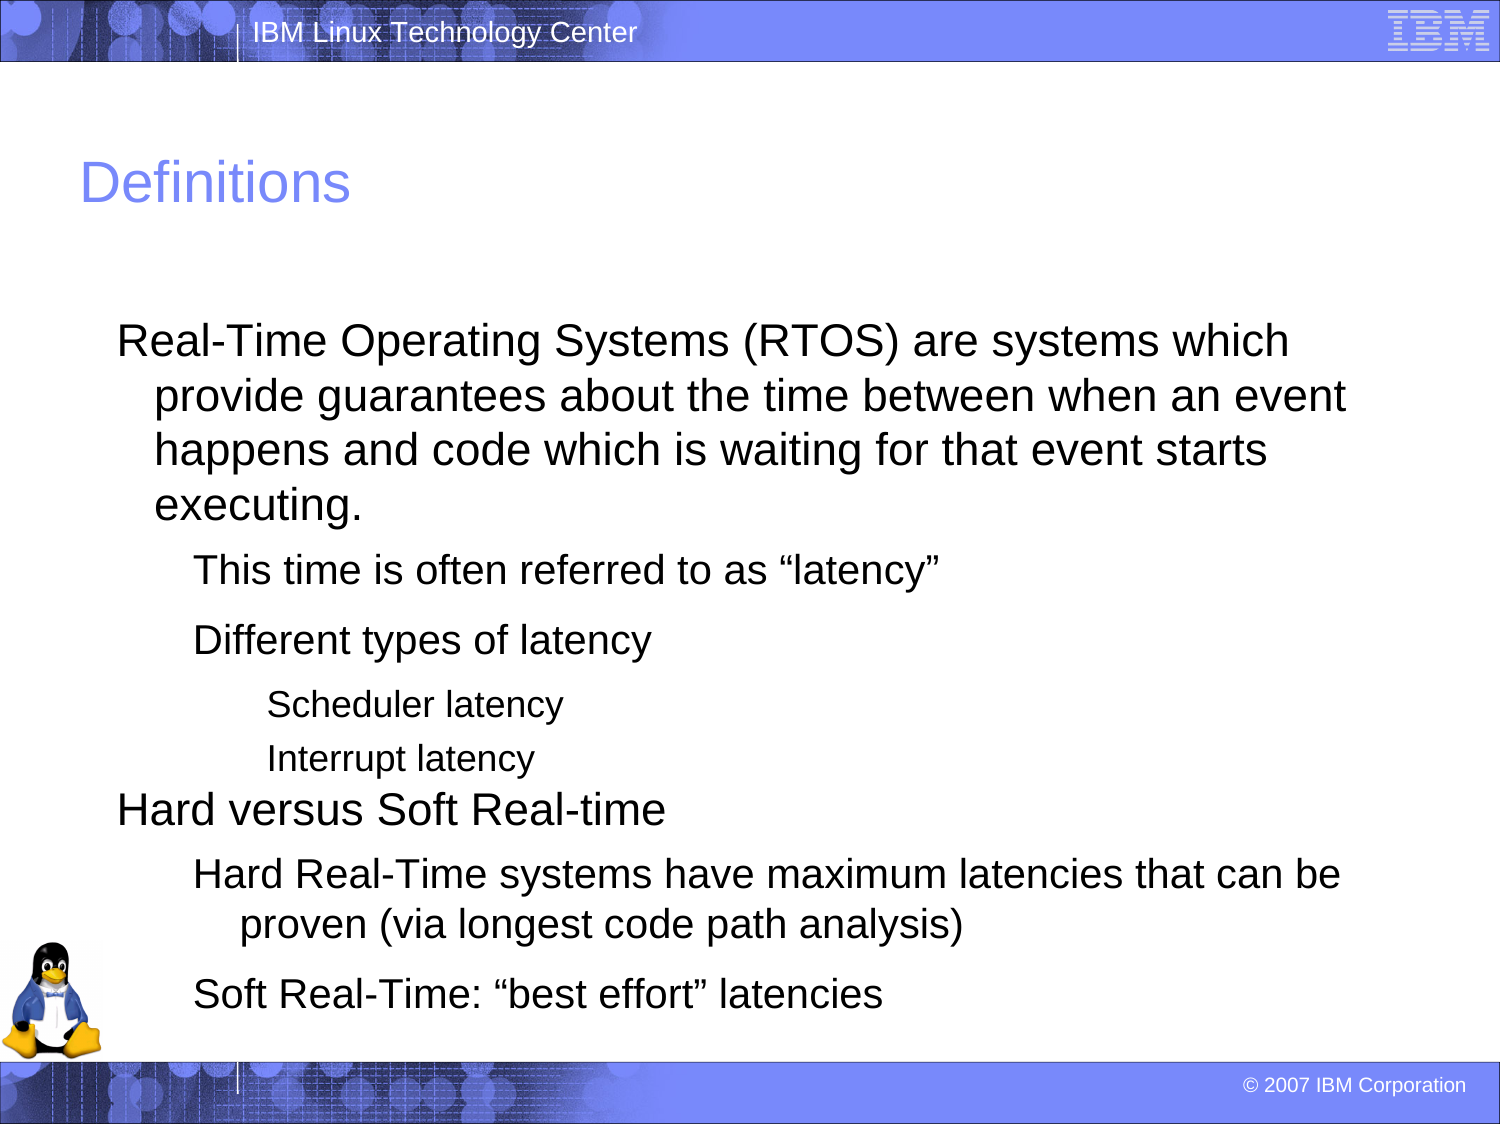

# Definitions
Real-Time Operating Systems (RTOS) are systems which provide guarantees about the time between when an event happens and code which is waiting for that event starts executing.
This time is often referred to as “latency”
Different types of latency
Scheduler latency
Interrupt latency
Hard versus Soft Real-time
Hard Real-Time systems have maximum latencies that can be proven (via longest code path analysis)
Soft Real-Time: “best effort” latencies